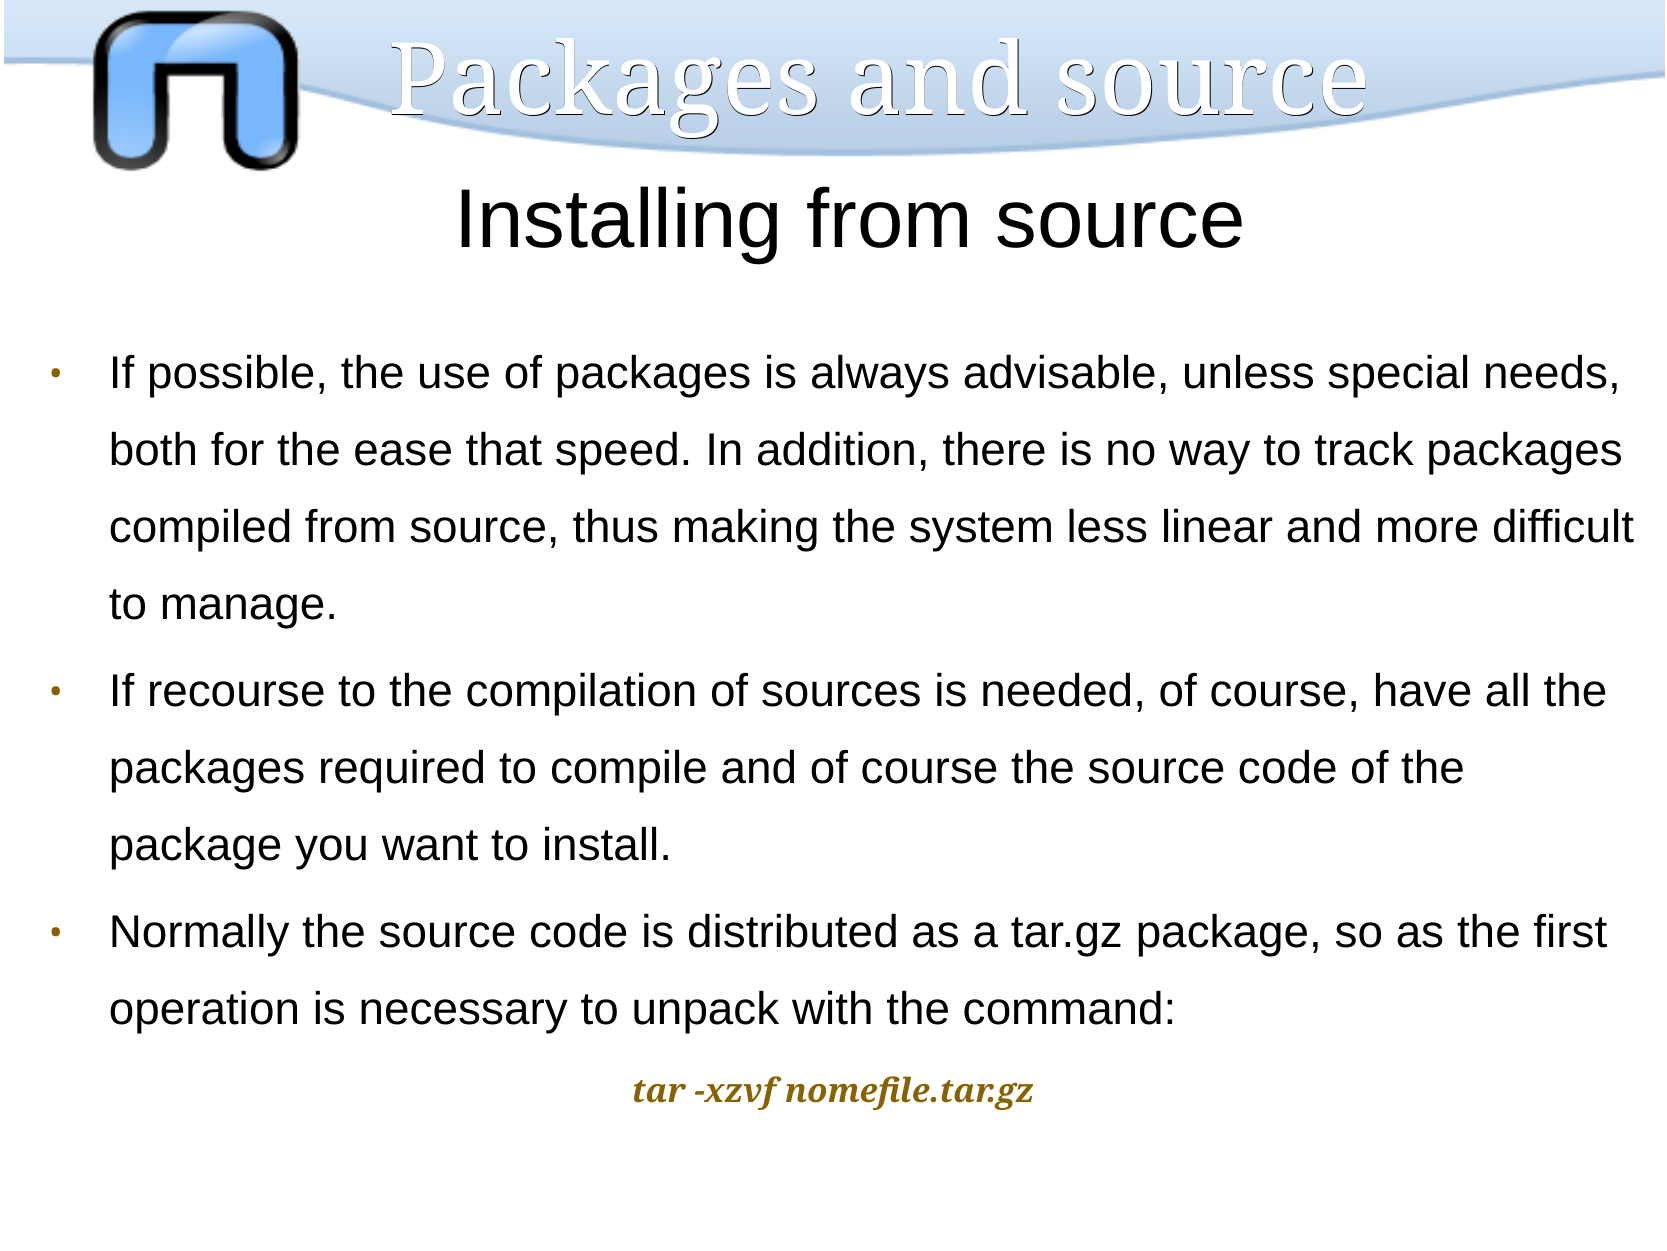

Packages and source
# Installing from source
If possible, the use of packages is always advisable, unless special needs, both for the ease that speed. In addition, there is no way to track packages compiled from source, thus making the system less linear and more difficult to manage.
If recourse to the compilation of sources is needed, of course, have all the packages required to compile and of course the source code of the package you want to install.
Normally the source code is distributed as a tar.gz package, so as the first operation is necessary to unpack with the command:
tar -xzvf nomefile.tar.gz